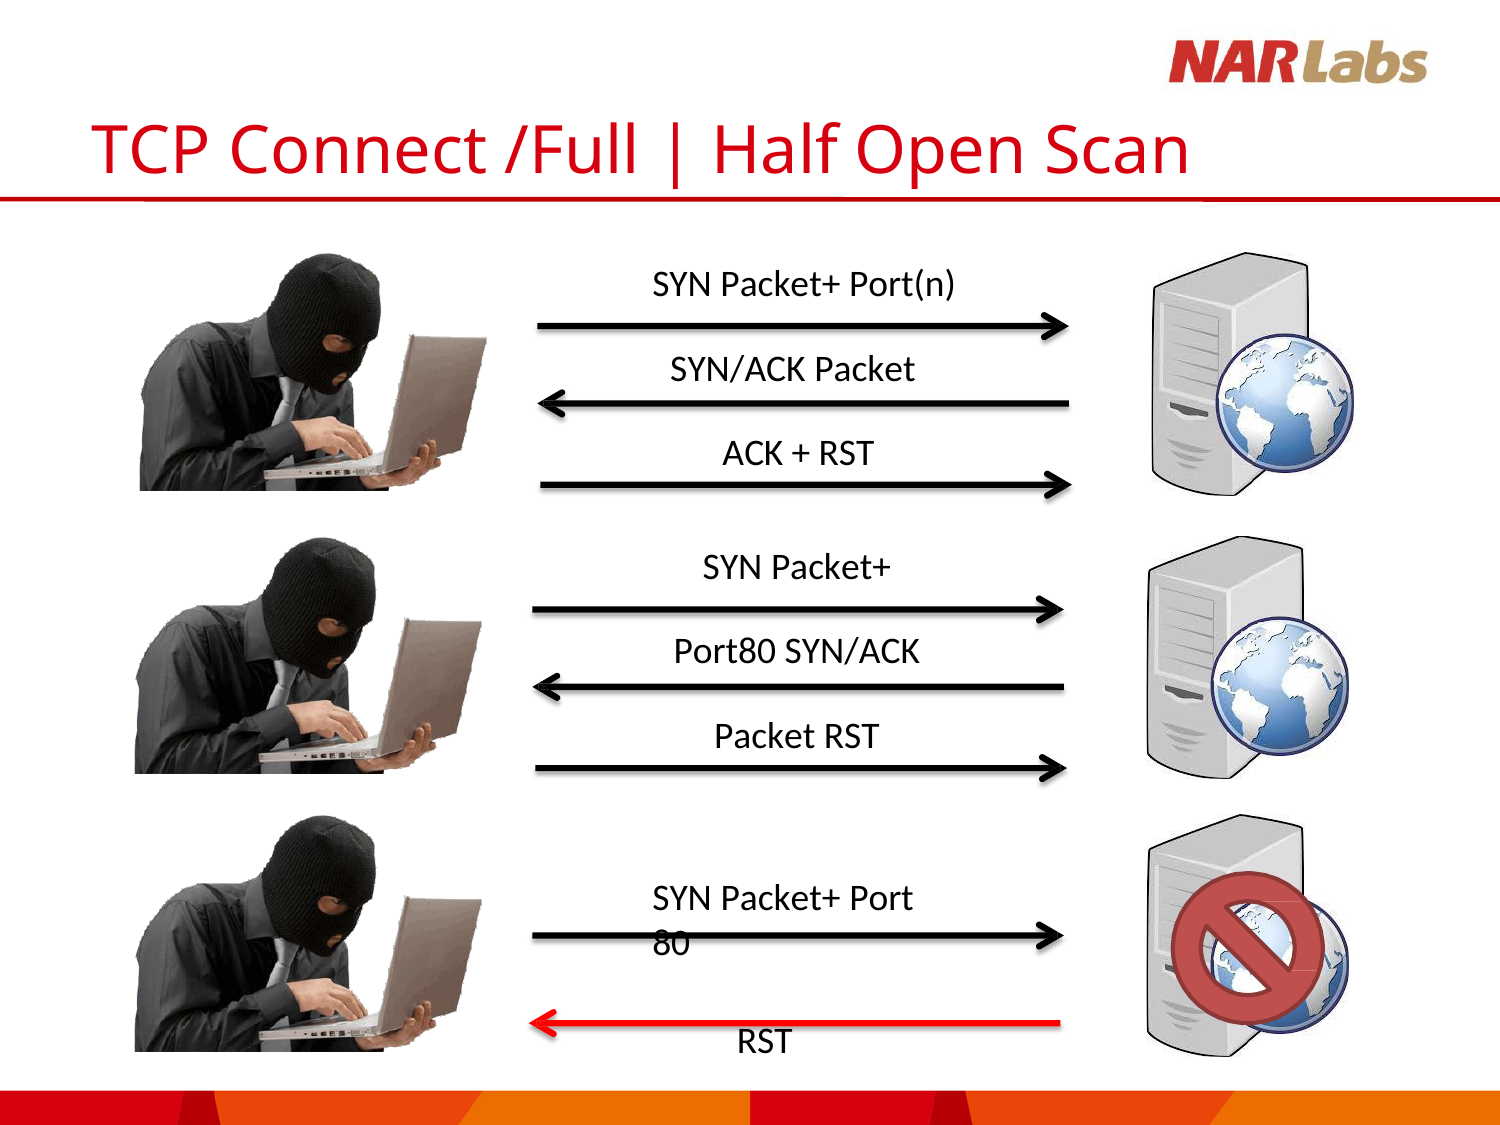

TCP Connect /Full | Half	Open Scan
SYN Packet+ Port(n)
SYN/ACK Packet
ACK + RST
SYN Packet+ Port80 SYN/ACK Packet RST
SYN Packet+ Port 80
RST